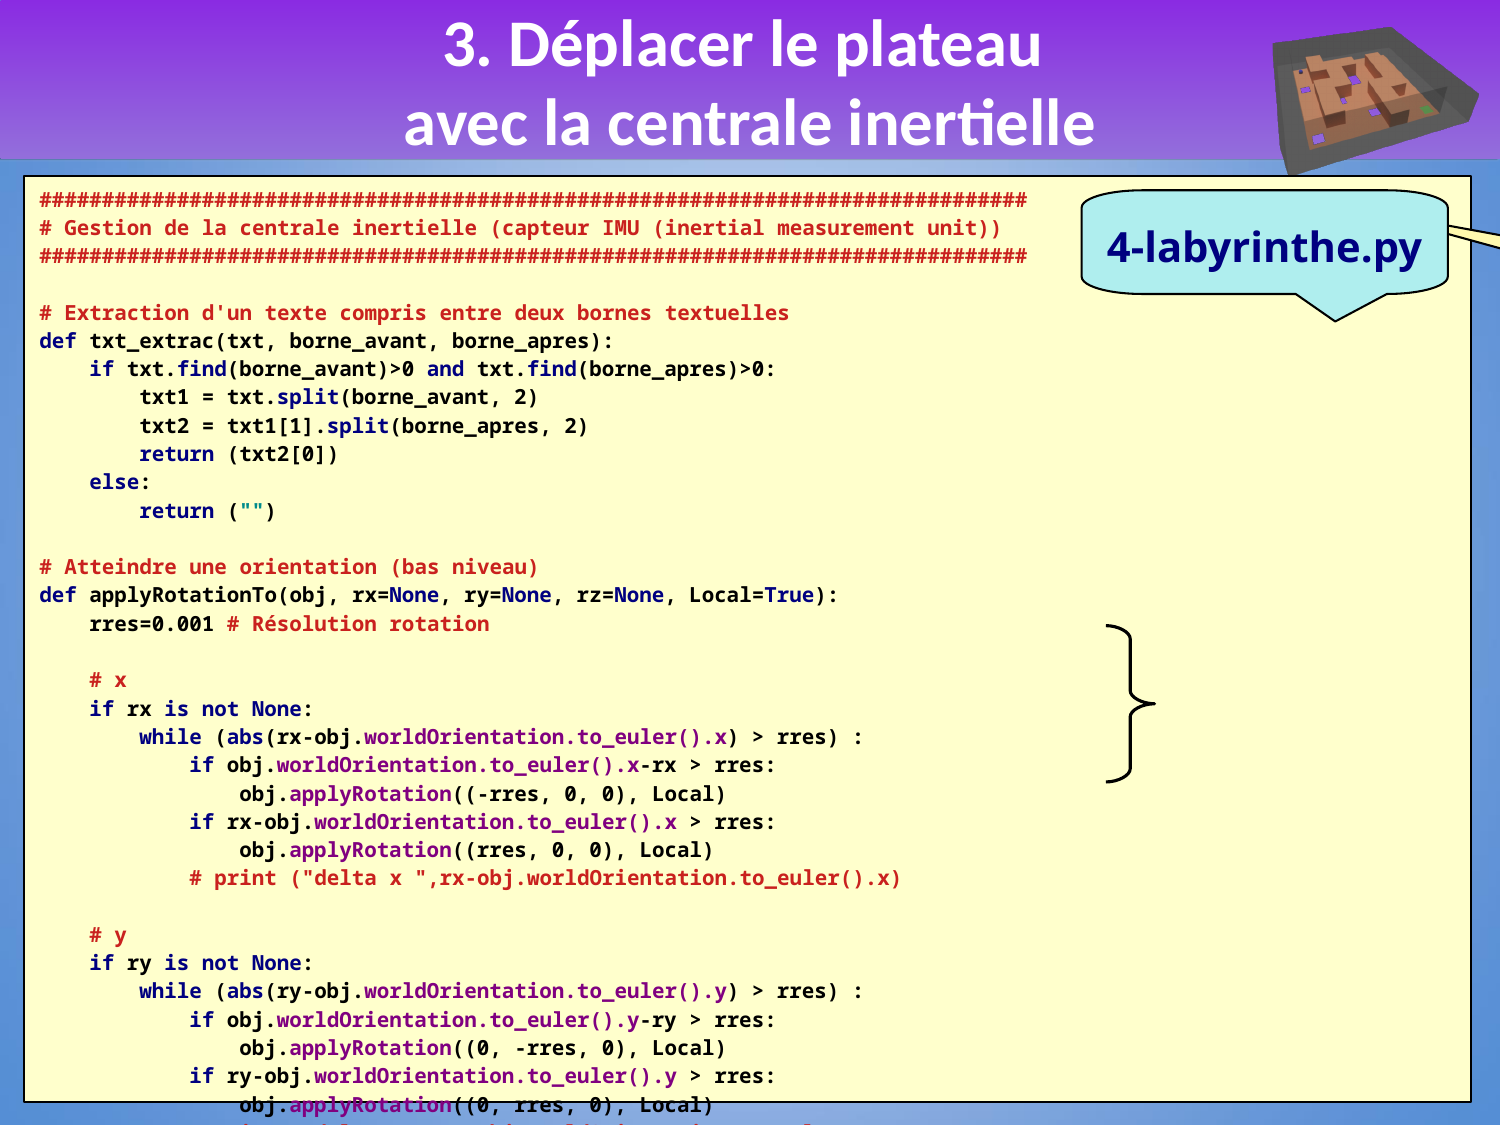

3. Déplacer le plateau
avec la centrale inertielle
###############################################################################
# Gestion de la centrale inertielle (capteur IMU (inertial measurement unit))
###############################################################################
# Extraction d'un texte compris entre deux bornes textuelles
def txt_extrac(txt, borne_avant, borne_apres):
 if txt.find(borne_avant)>0 and txt.find(borne_apres)>0:
 txt1 = txt.split(borne_avant, 2)
 txt2 = txt1[1].split(borne_apres, 2)
 return (txt2[0])
 else:
 return ("")
# Atteindre une orientation (bas niveau)
def applyRotationTo(obj, rx=None, ry=None, rz=None, Local=True):
 rres=0.001 # Résolution rotation
 # x
 if rx is not None:
 while (abs(rx-obj.worldOrientation.to_euler().x) > rres) :
 if obj.worldOrientation.to_euler().x-rx > rres:
 obj.applyRotation((-rres, 0, 0), Local)
 if rx-obj.worldOrientation.to_euler().x > rres:
 obj.applyRotation((rres, 0, 0), Local)
 # print ("delta x ",rx-obj.worldOrientation.to_euler().x)
 # y
 if ry is not None:
 while (abs(ry-obj.worldOrientation.to_euler().y) > rres) :
 if obj.worldOrientation.to_euler().y-ry > rres:
 obj.applyRotation((0, -rres, 0), Local)
 if ry-obj.worldOrientation.to_euler().y > rres:
 obj.applyRotation((0, rres, 0), Local)
 # print ("delta y ",ry-obj.worldOrientation.to_euler().y)
 # z
 if rz is not None:
 while (abs(rz-obj.worldOrientation.to_euler().z) > rres) :
 if obj.worldOrientation.to_euler().z-rz > rres:
 obj.applyRotation((0, 0, -rres), Local)
 if rz-obj.worldOrientation.to_euler().z > rres:
 obj.applyRotation((0, 0, rres), Local)
 # print ("delta z ",rz-obj.worldOrientation.to_euler().z)
4-labyrinthe.py
3 : Ajout l’importation
de la bibliothèque
import serial
4 : Créer la communication
par la liaison série
Le nom du port
(COM4, /dev/ttyACM0, ...)
est indiqué par IDE Arduino